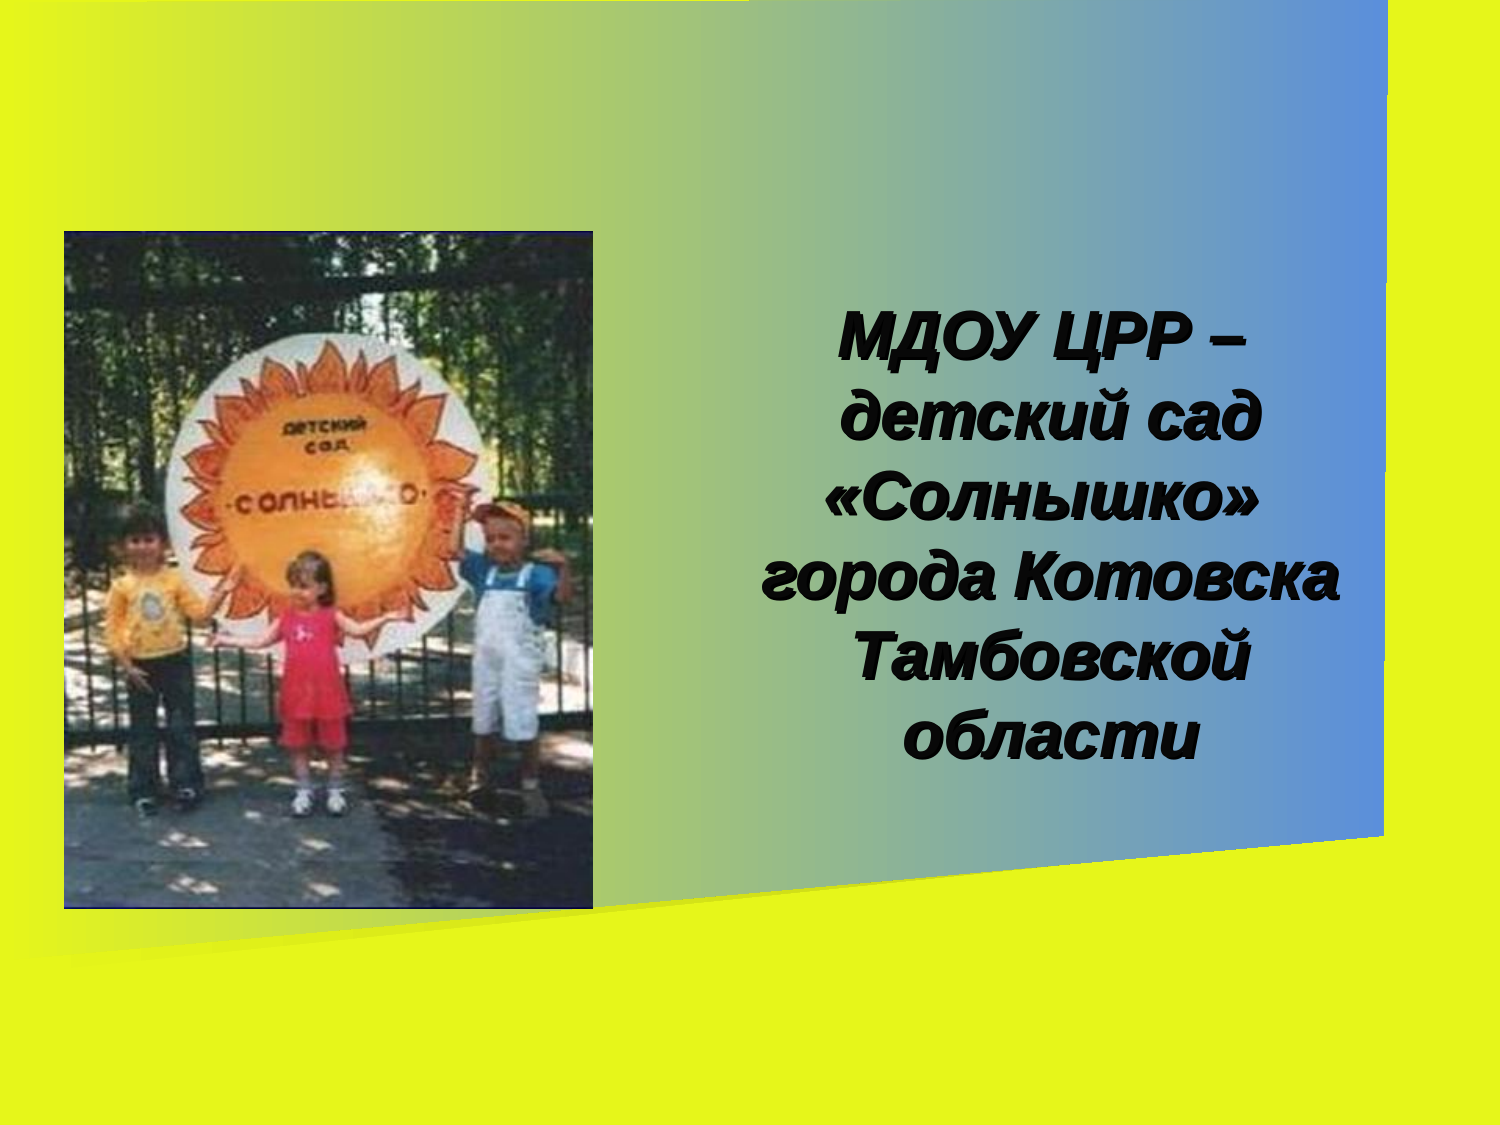

# МДОУ ЦРР – детский сад «Солнышко» города Котовска Тамбовской области